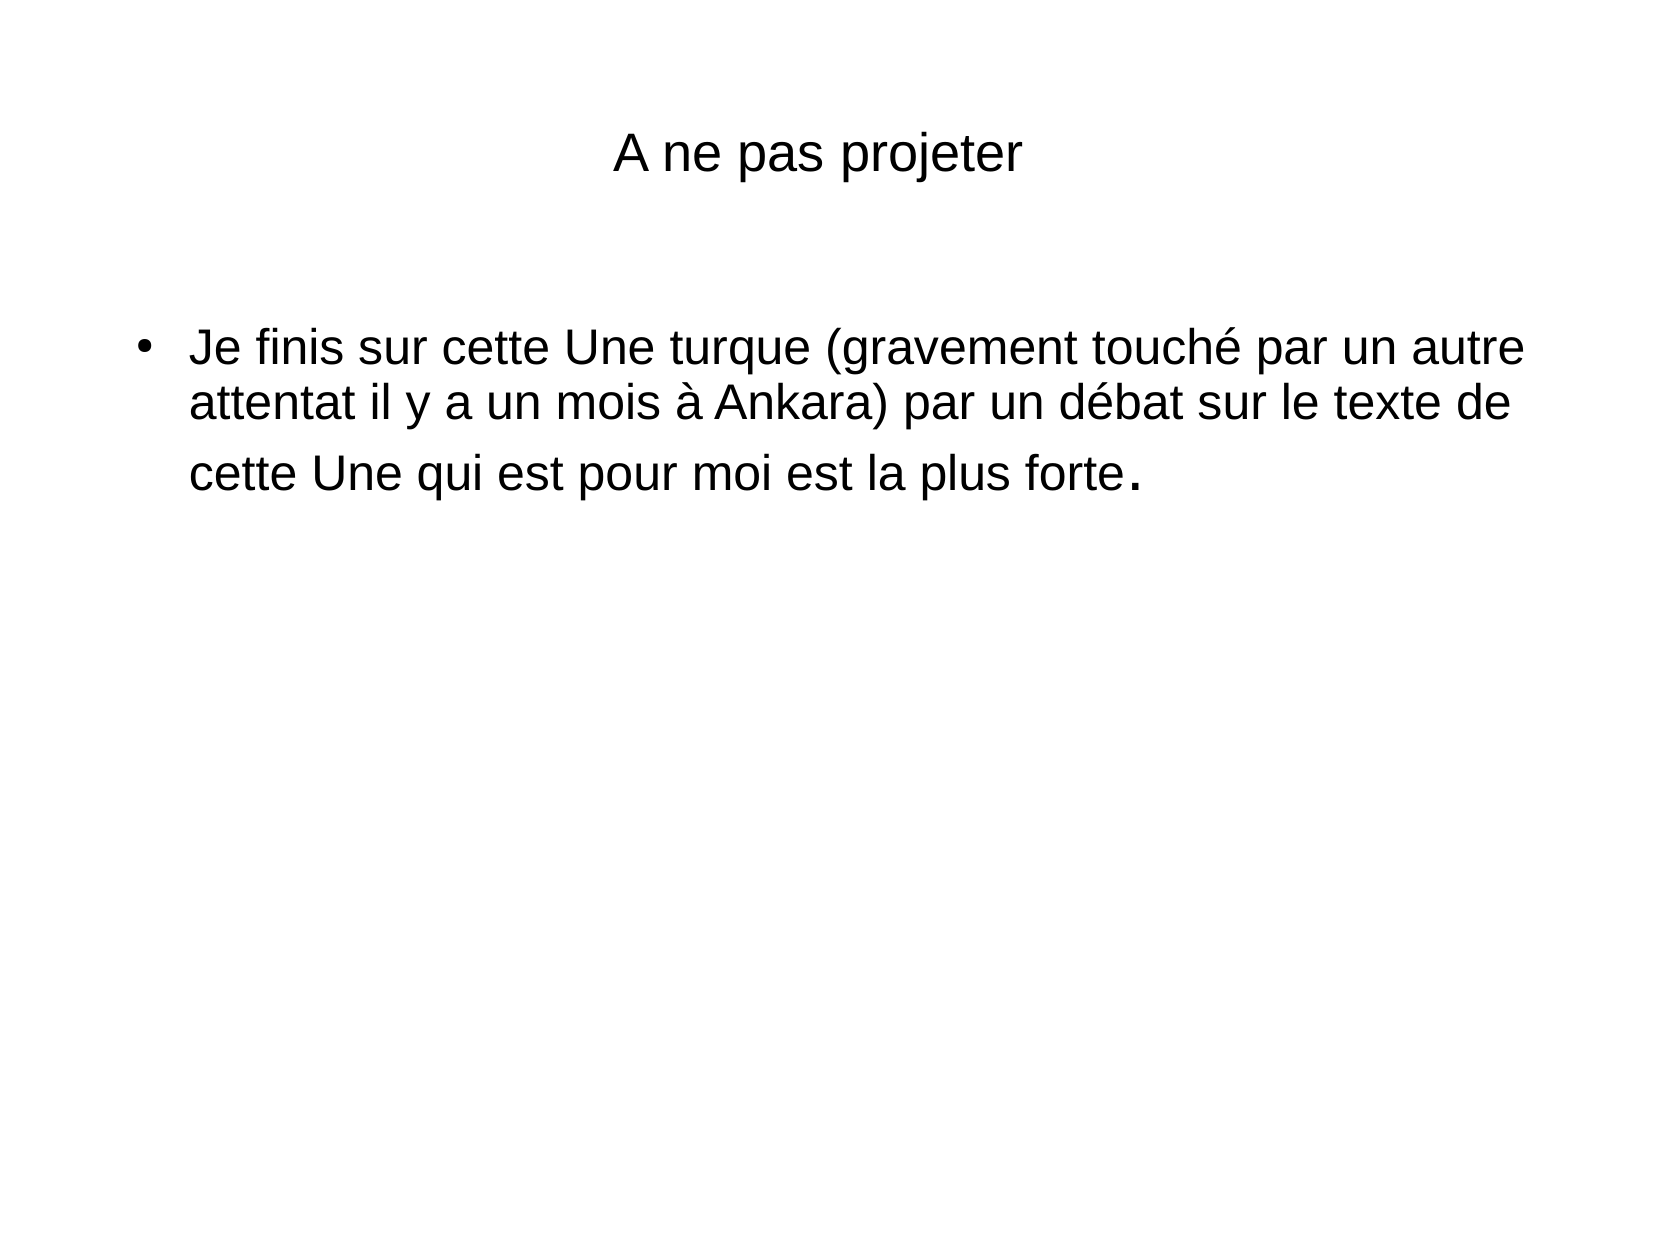

# A ne pas projeter
Je finis sur cette Une turque (gravement touché par un autre attentat il y a un mois à Ankara) par un débat sur le texte de cette Une qui est pour moi est la plus forte.